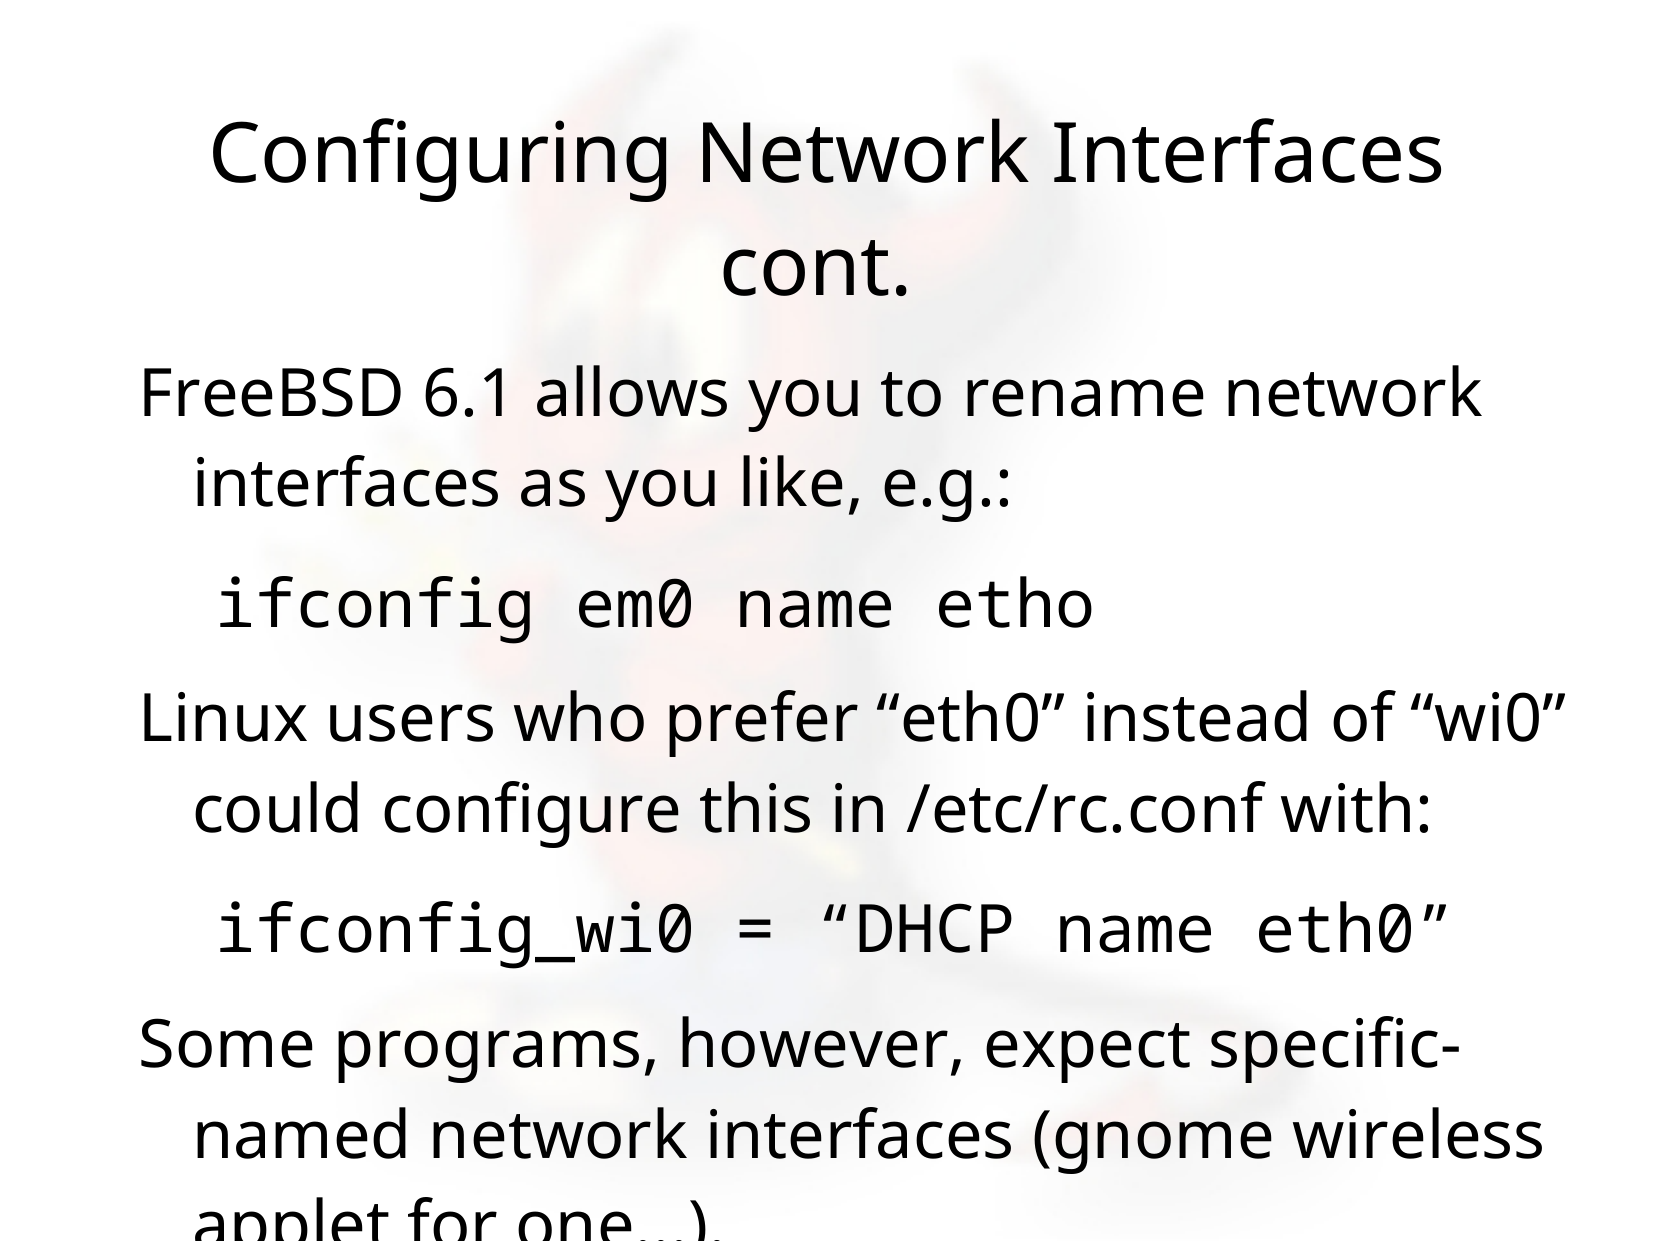

# Configuring Network Interfaces cont.
FreeBSD 6.1 allows you to rename network interfaces as you like, e.g.:
ifconfig em0 name etho
Linux users who prefer “eth0” instead of “wi0” could configure this in /etc/rc.conf with:
ifconfig_wi0 = “DHCP name eth0”
Some programs, however, expect specific-named network interfaces (gnome wireless applet for one...).